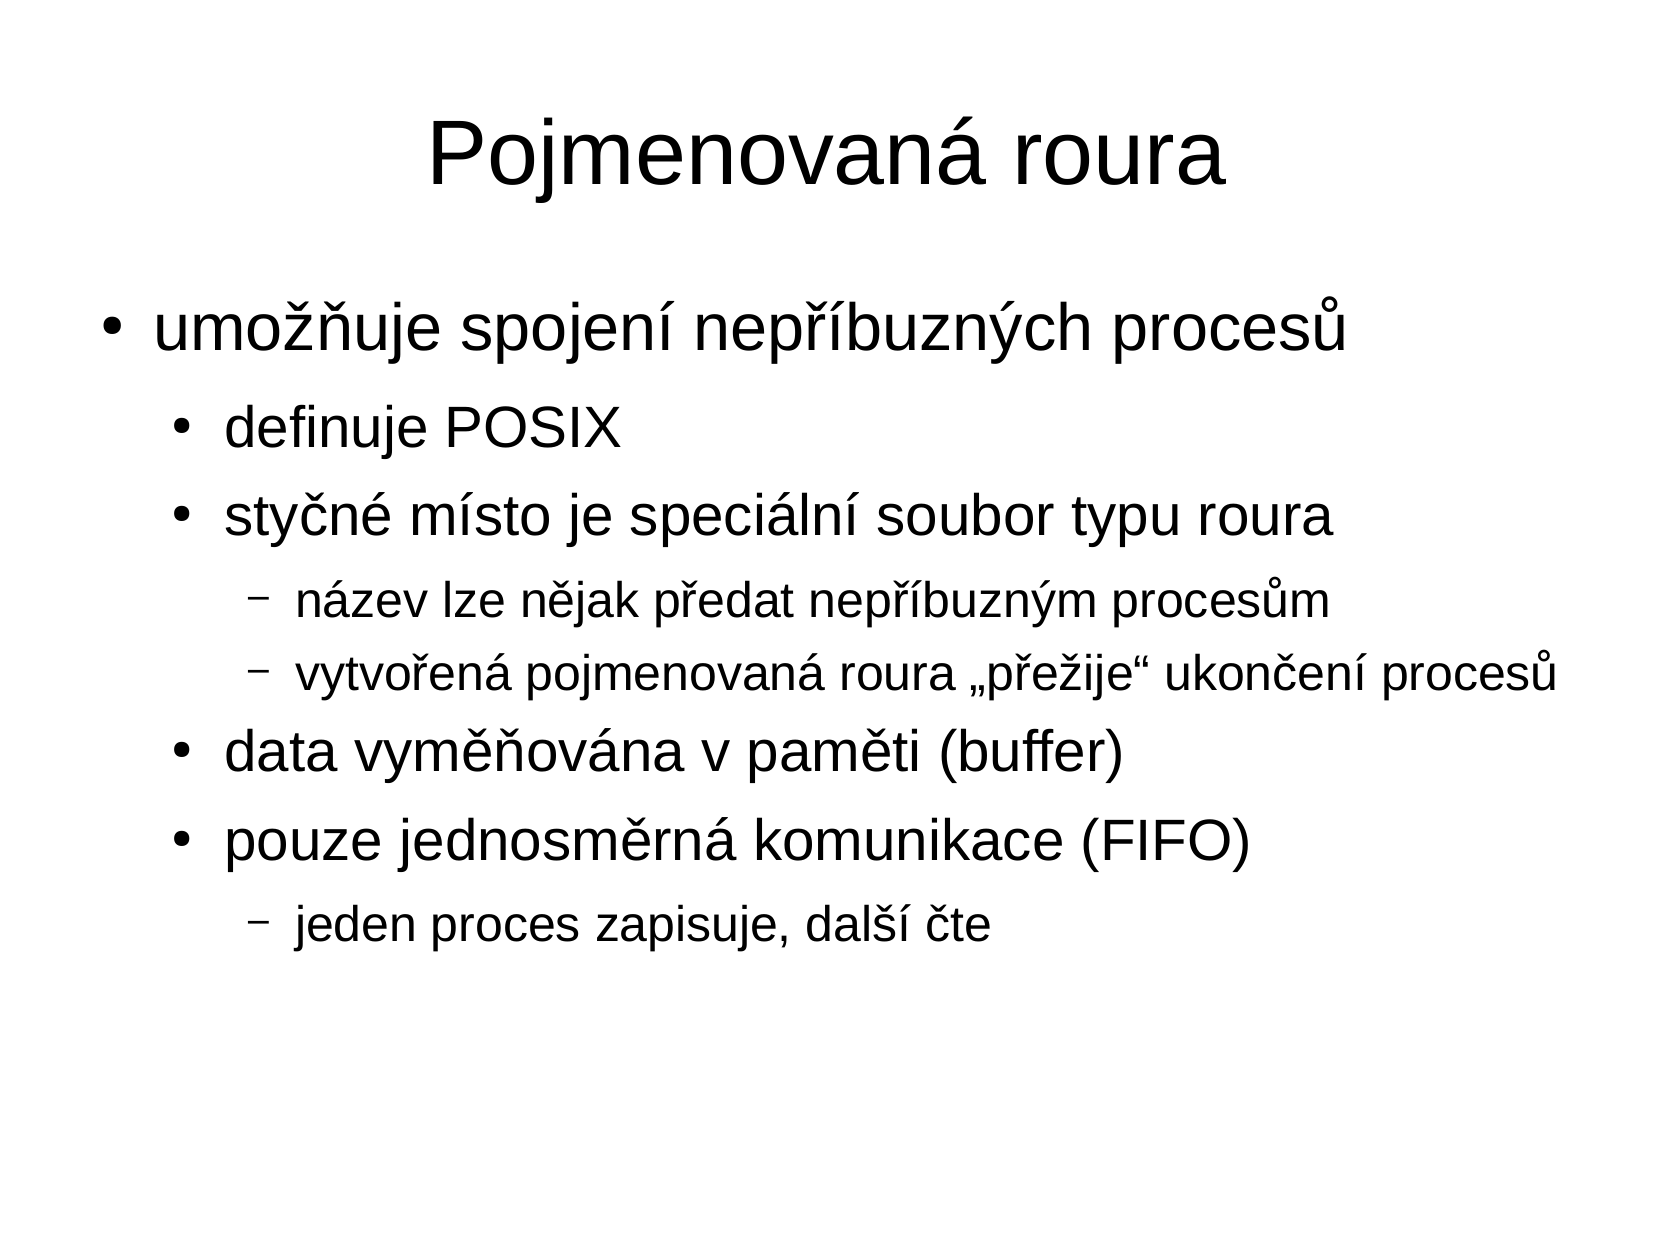

# Pojmenovaná roura
umožňuje spojení nepříbuzných procesů
definuje POSIX
styčné místo je speciální soubor typu roura
název lze nějak předat nepříbuzným procesům
vytvořená pojmenovaná roura „přežije“ ukončení procesů
data vyměňována v paměti (buffer)
pouze jednosměrná komunikace (FIFO)
jeden proces zapisuje, další čte